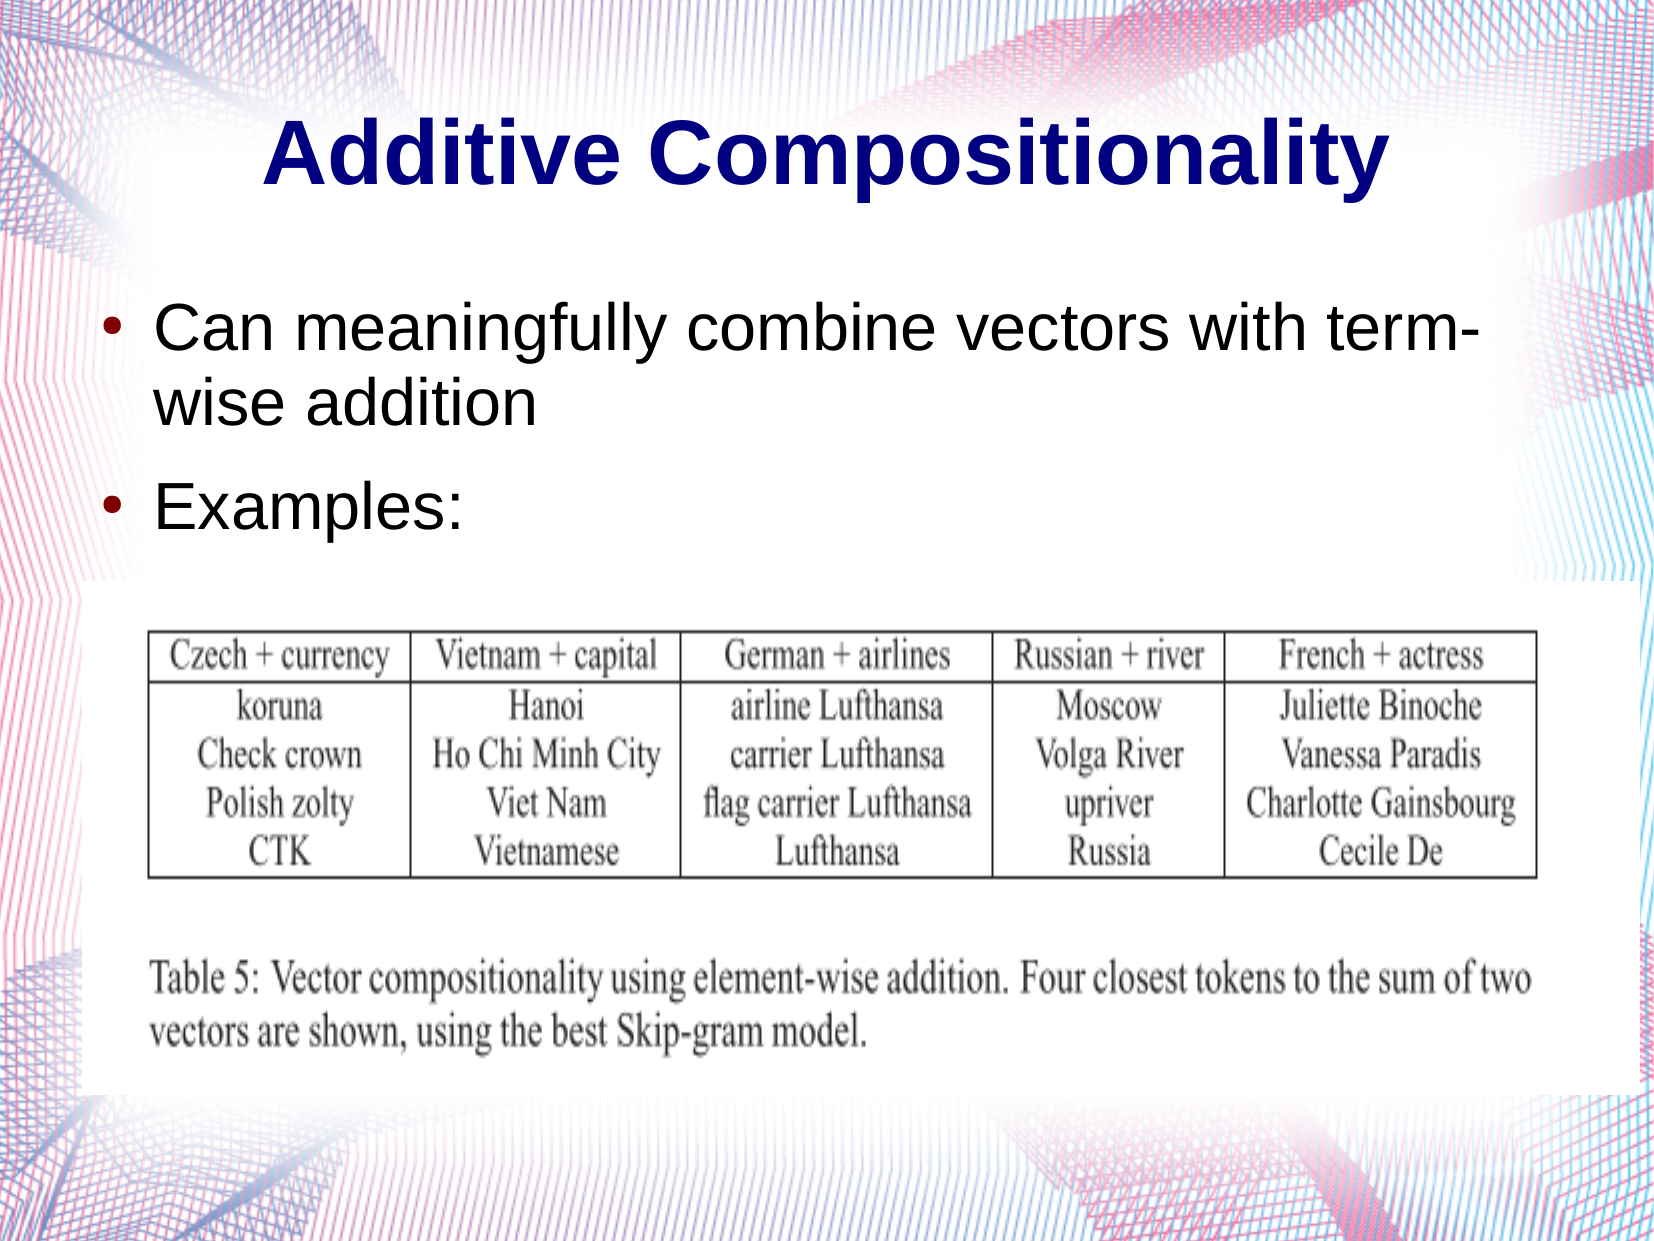

# Additive Compositionality
Can meaningfully combine vectors with term-wise addition
Examples: